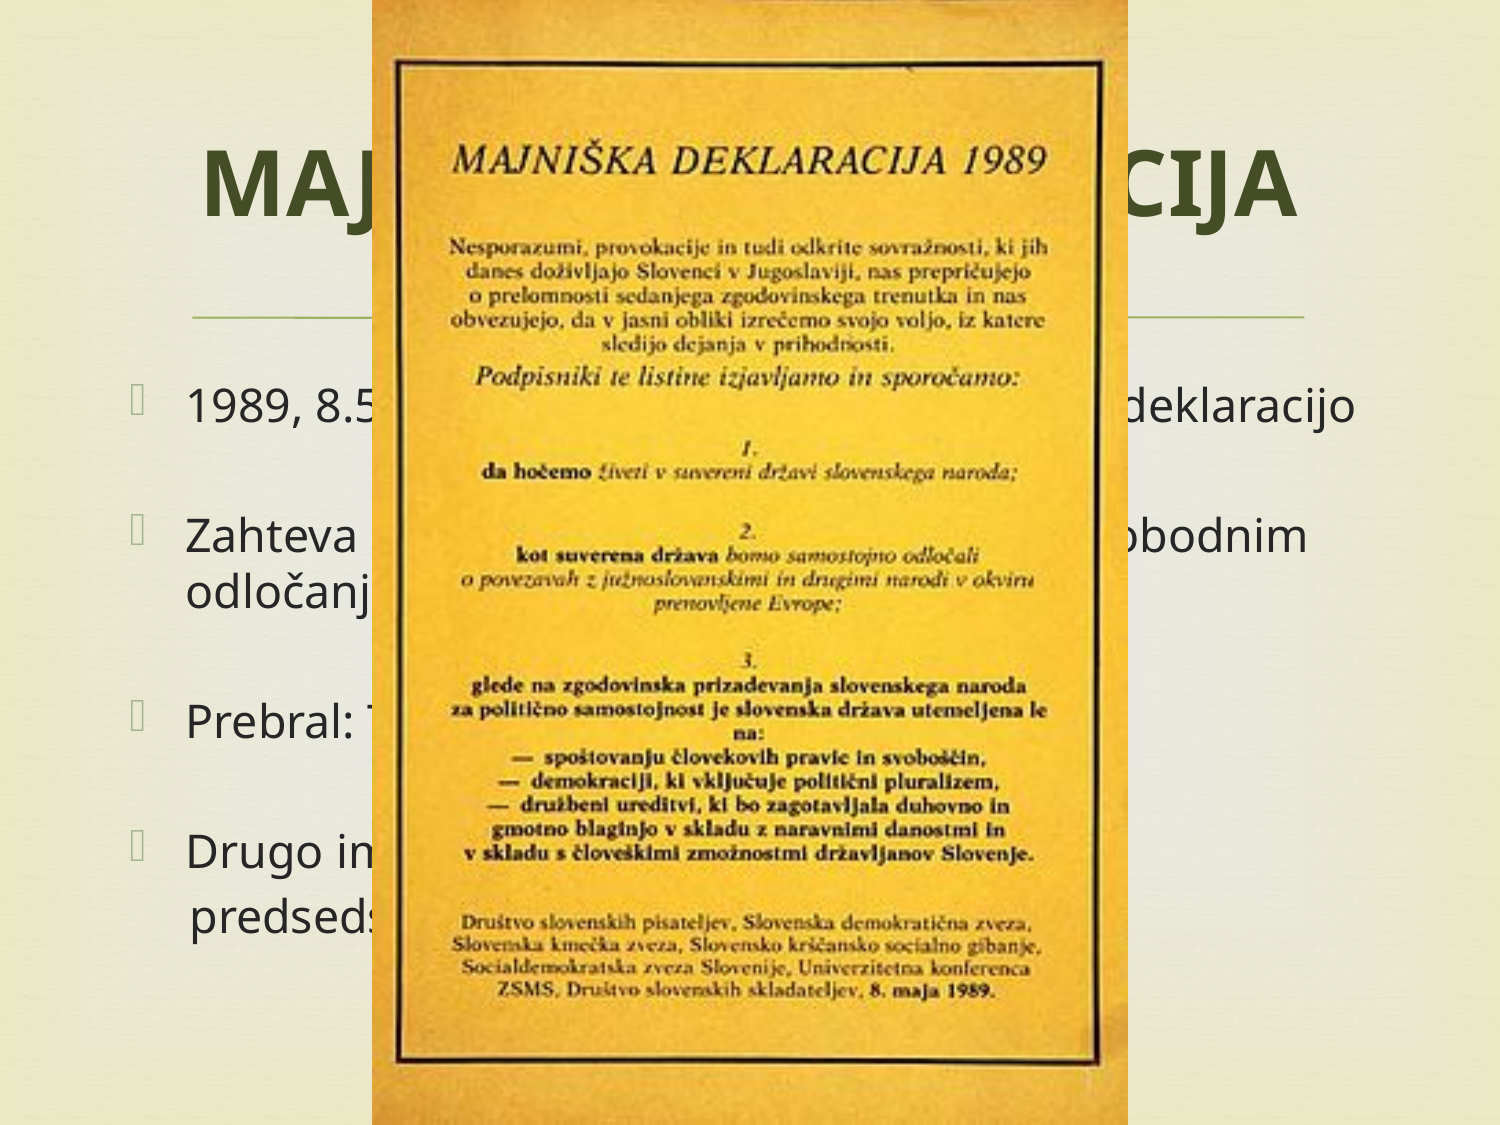

MAJNIŠKA DEKLARACIJA
# 1989, 8.5. – opozicijske stranke predstavijo deklaracijo
Zahteva po suvereni samostojni državi z svobodnim odločanjem
Prebral: Tone Pavček
Drugo ime- odprta seja
 predsedstva ZSMS